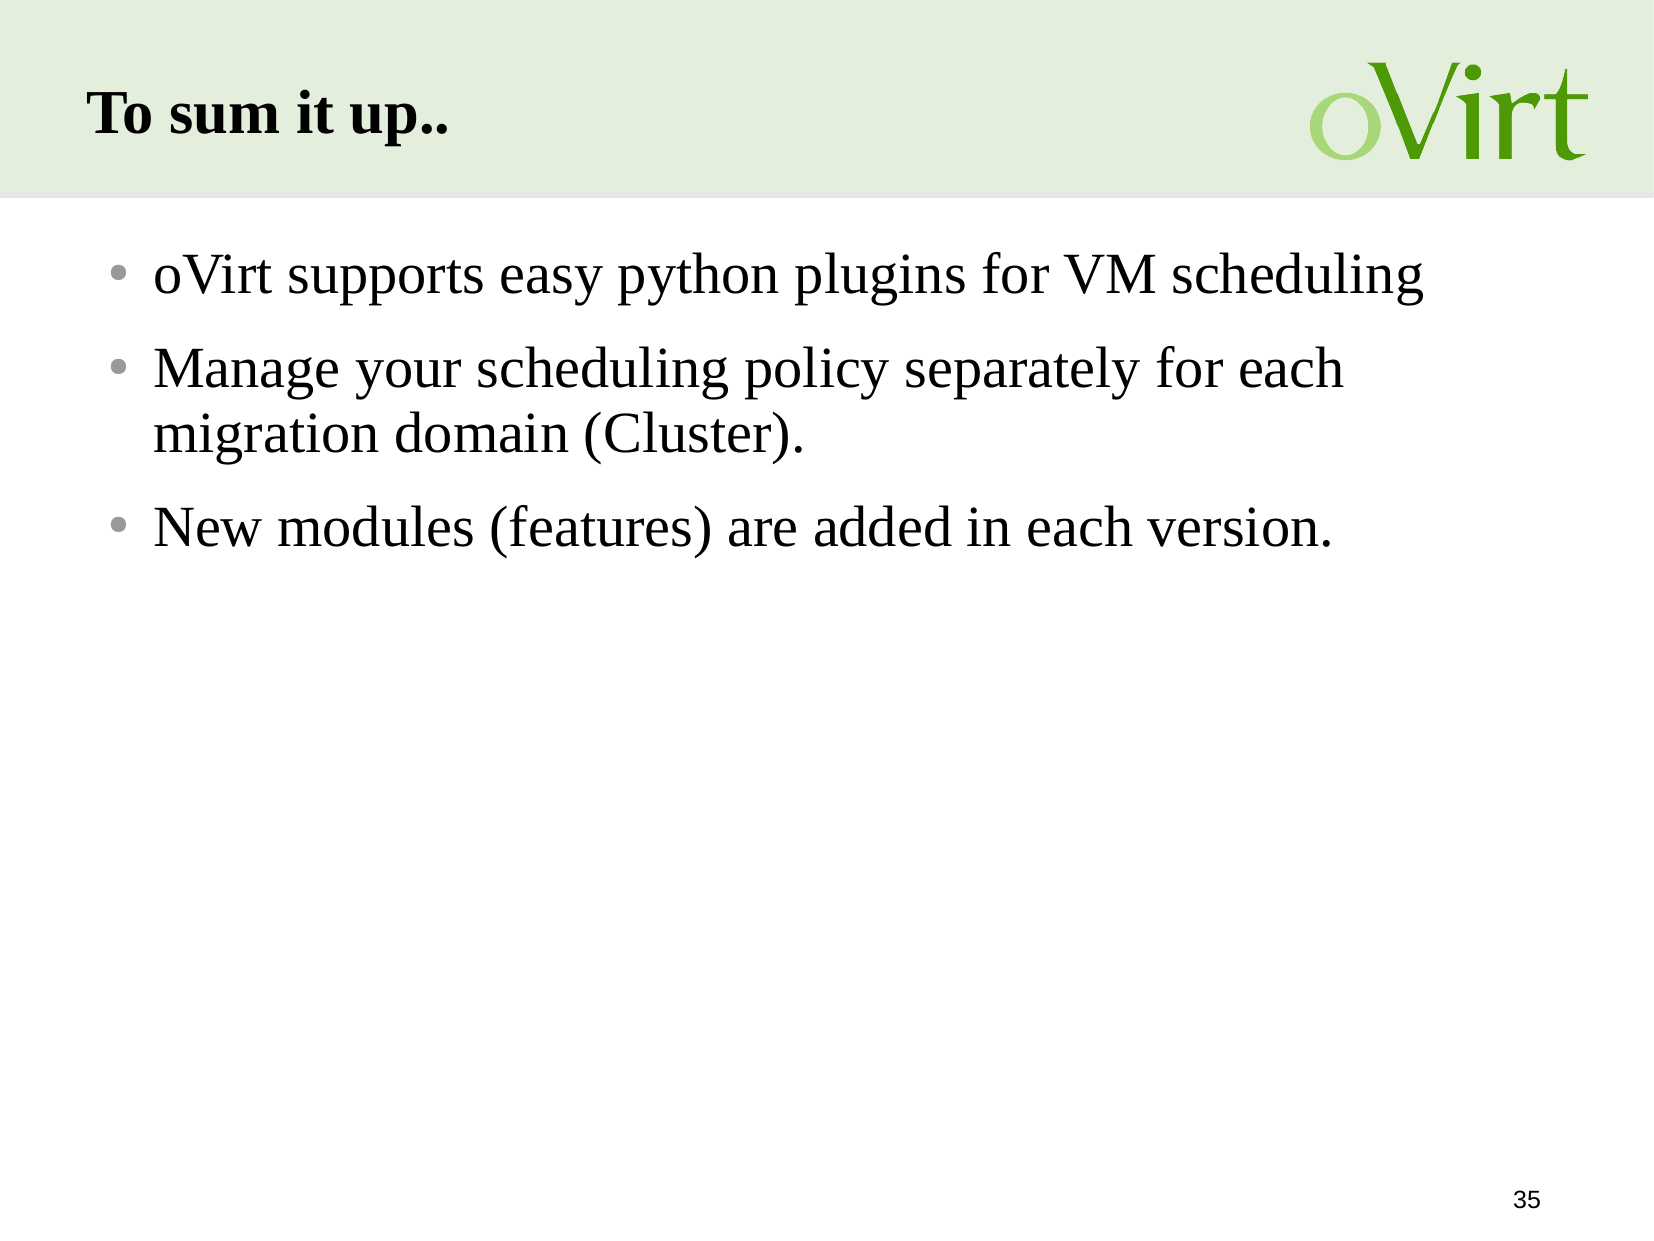

# To sum it up..
oVirt supports easy python plugins for VM scheduling
Manage your scheduling policy separately for each migration domain (Cluster).
New modules (features) are added in each version.